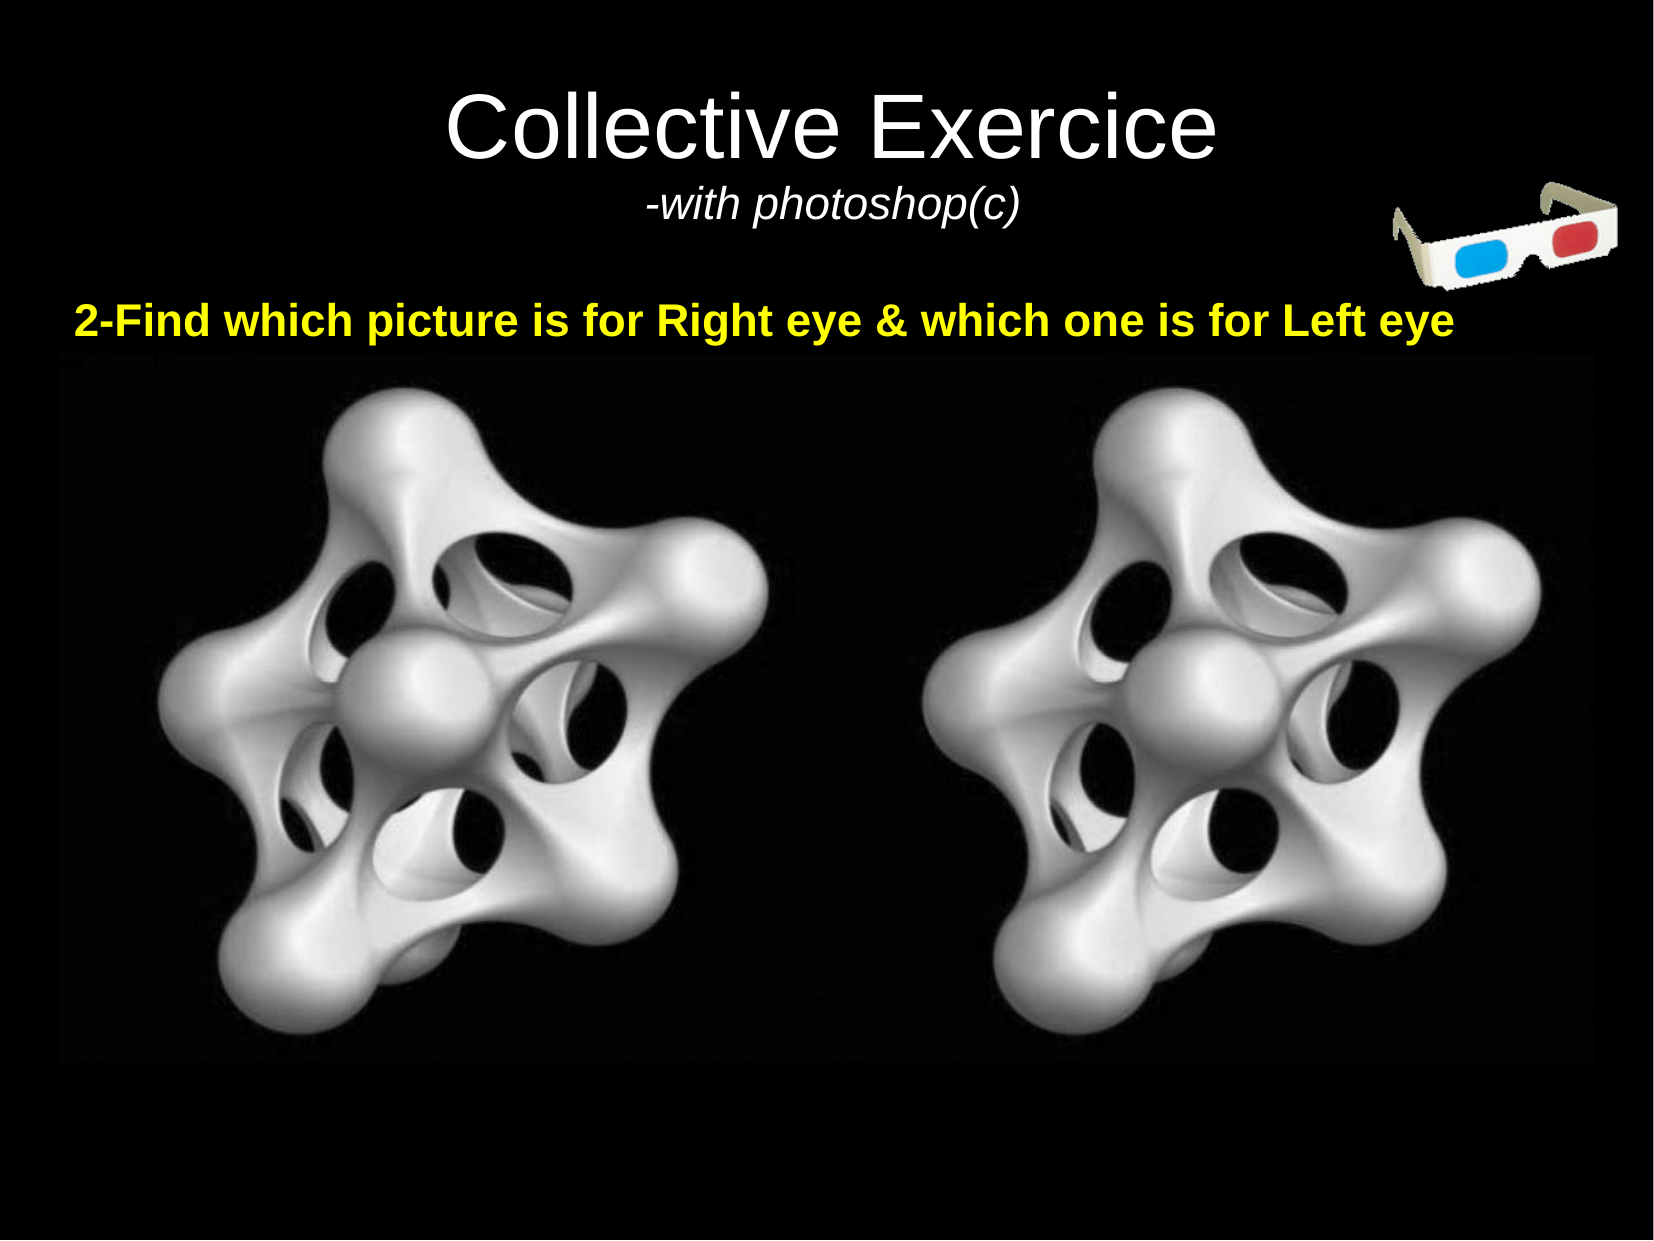

# Collective Exercice -with photoshop(c)
2-Find which picture is for Right eye & which one is for Left eye